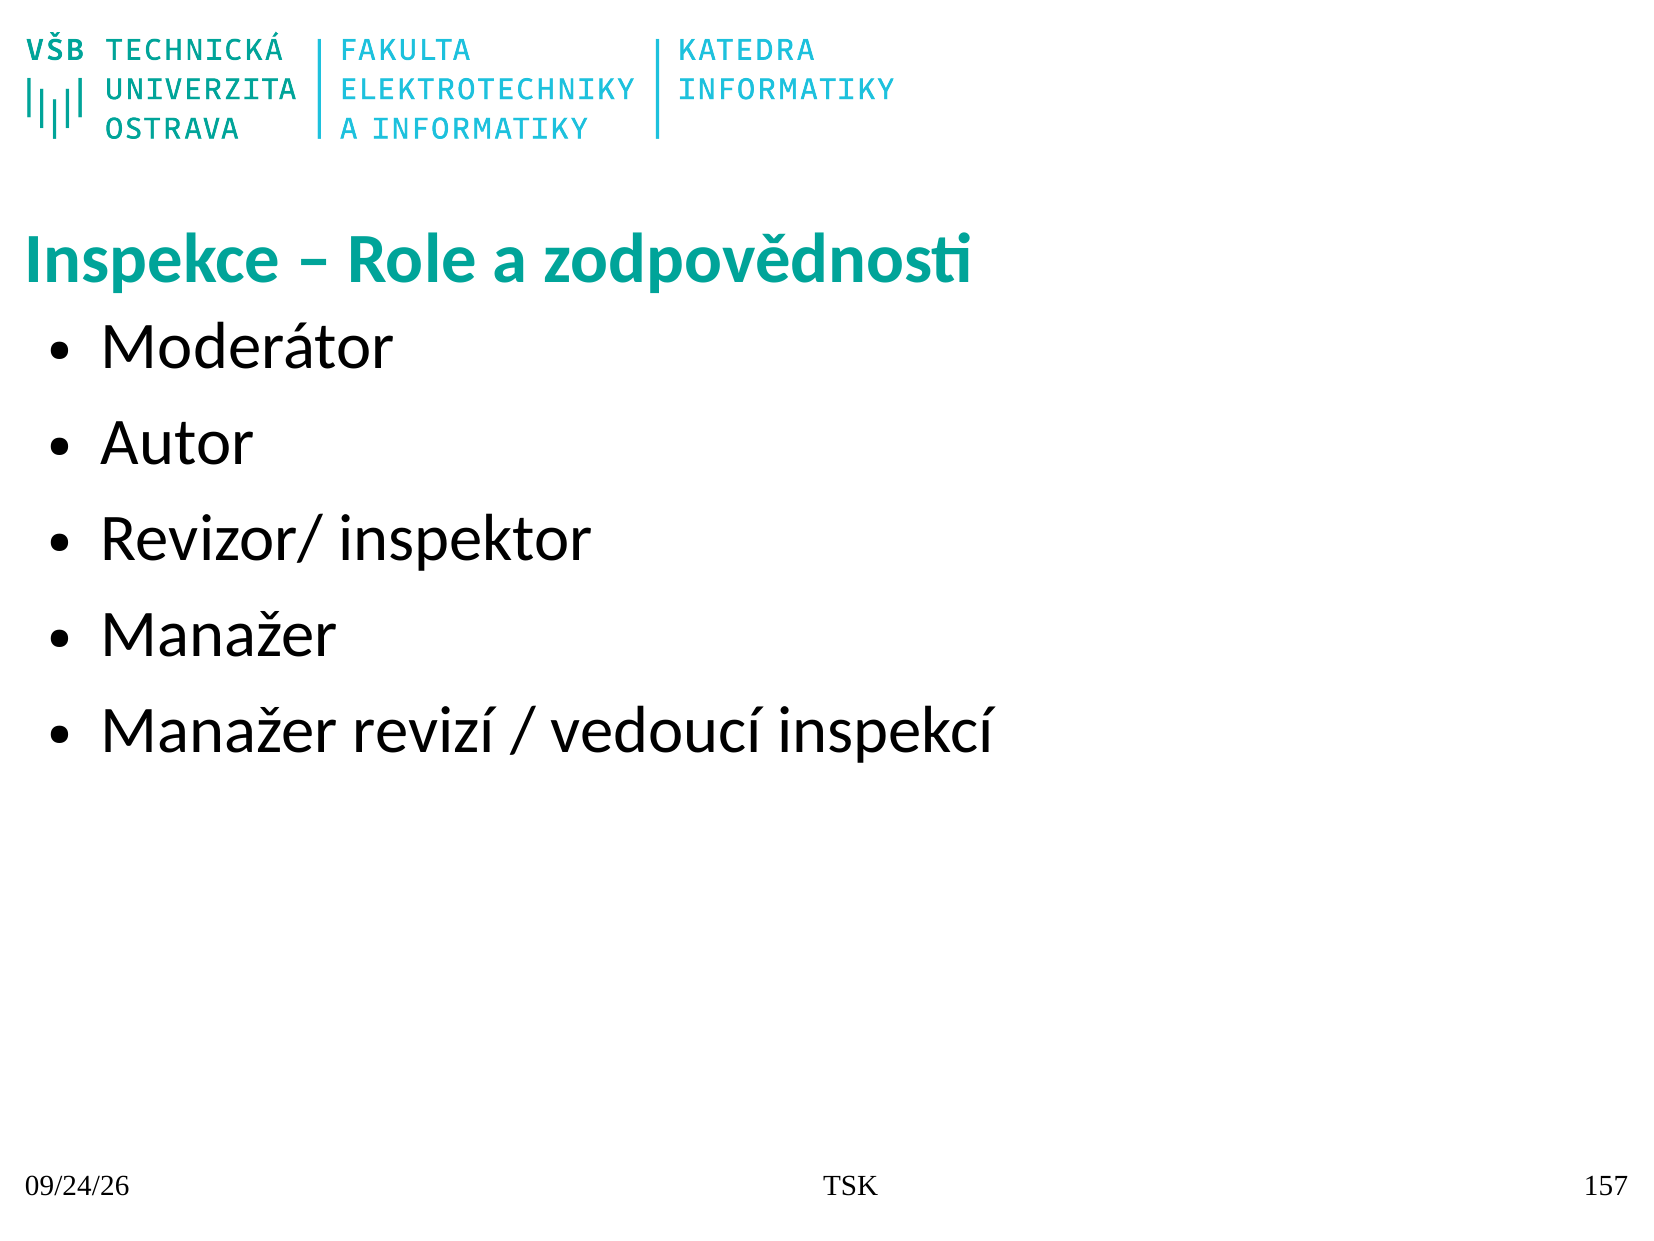

# Inspekce – Role a zodpovědnosti
Moderátor
Autor
Revizor/ inspektor
Manažer
Manažer revizí / vedoucí inspekcí
TSK
157